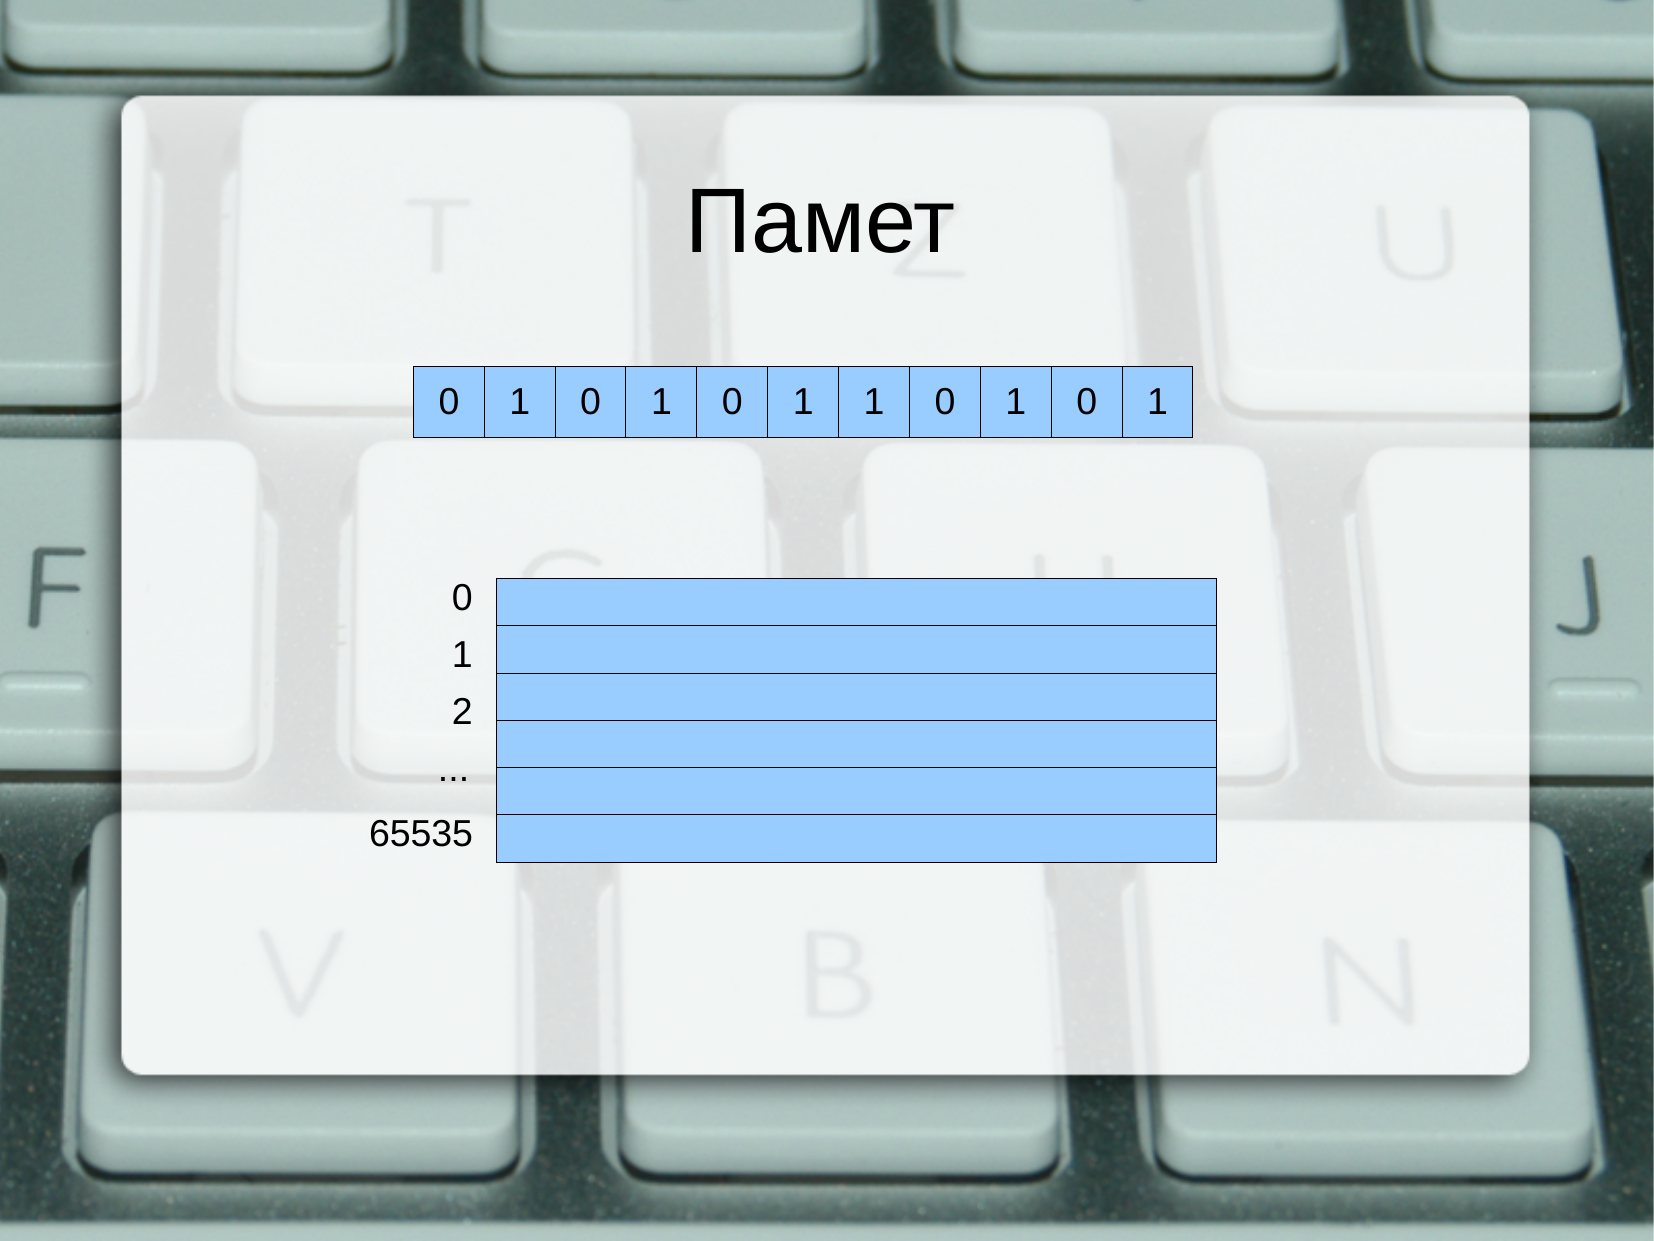

# Памет
0
1
0
1
0
1
1
0
1
0
1
0
1
2
...
65535